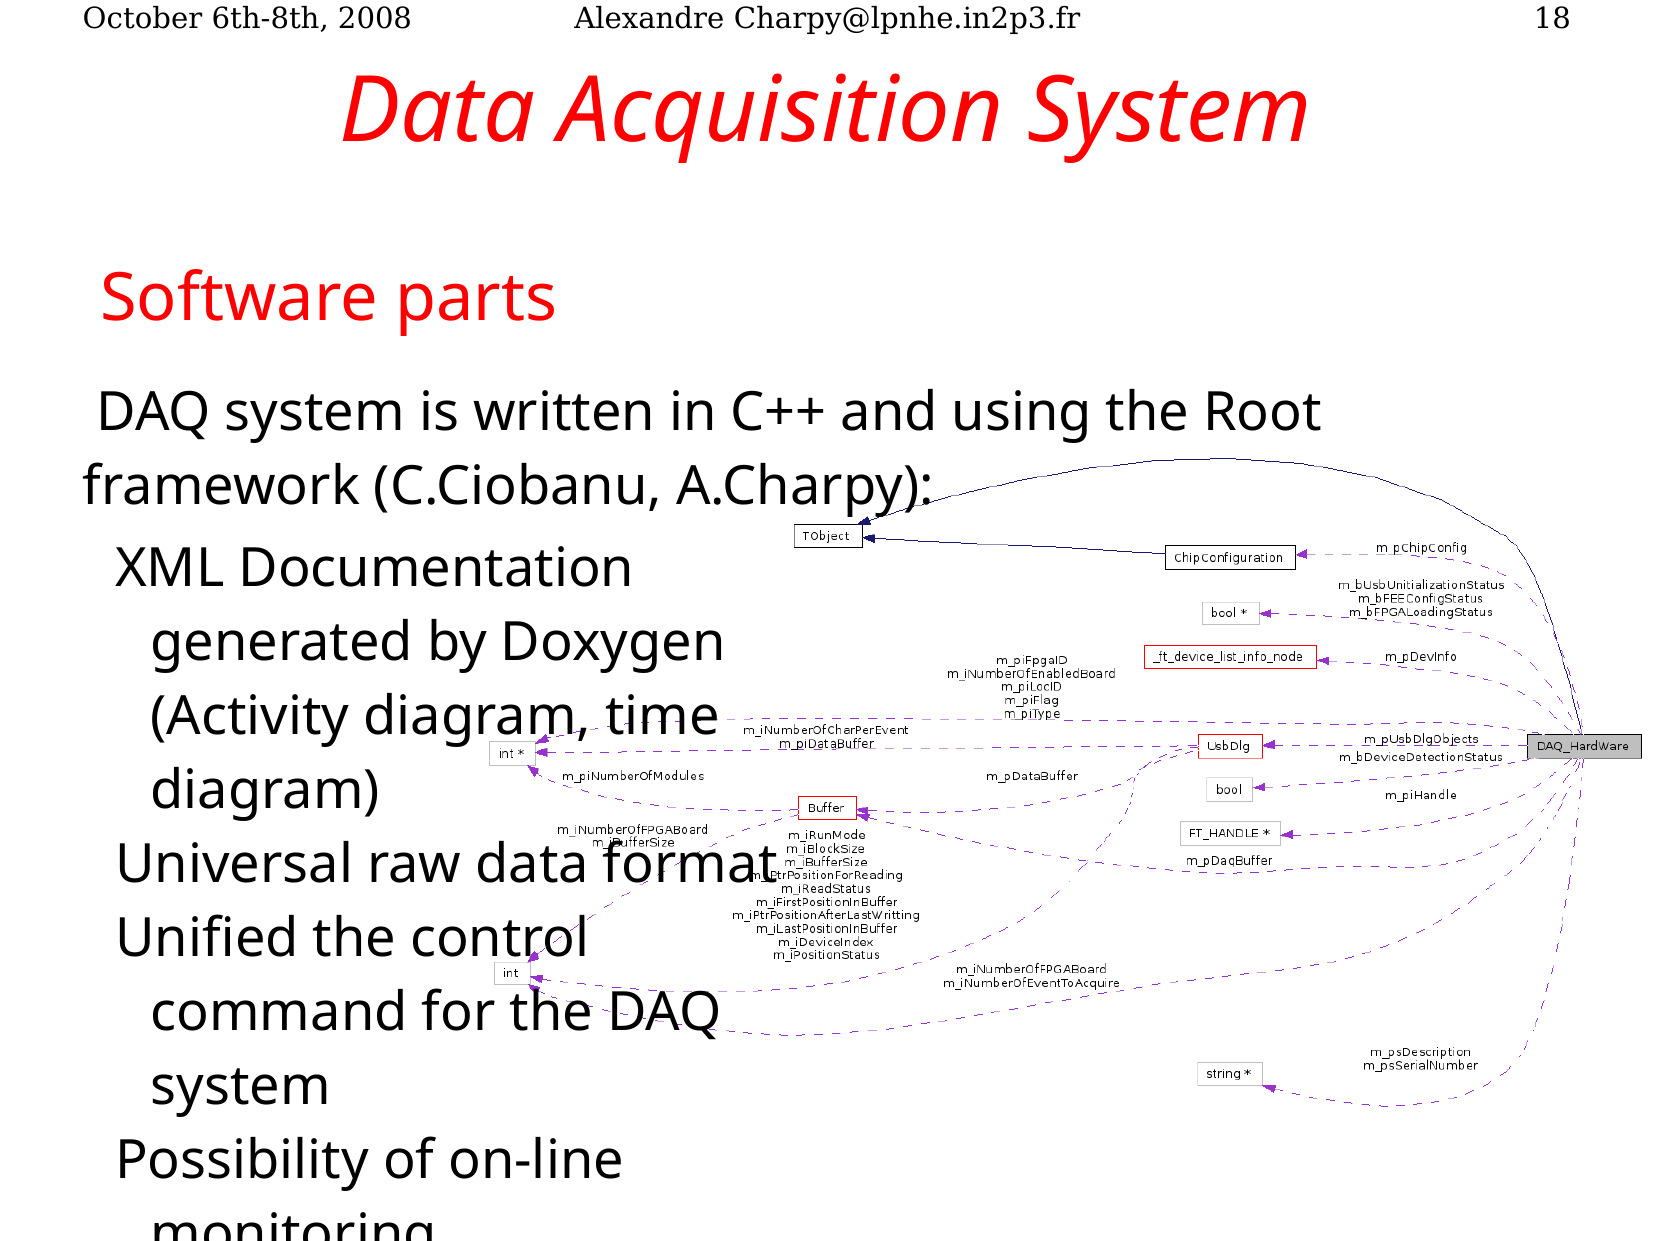

October 6th-8th, 2008
Alexandre Charpy@lpnhe.in2p3.fr
18
# Data Acquisition System
Software parts
 DAQ system is written in C++ and using the Root framework (C.Ciobanu, A.Charpy):
XML Documentation generated by Doxygen (Activity diagram, time diagram)
Universal raw data format
Unified the control command for the DAQ system
Possibility of on-line monitoring
Send the data to EUDET DAQ system if needed